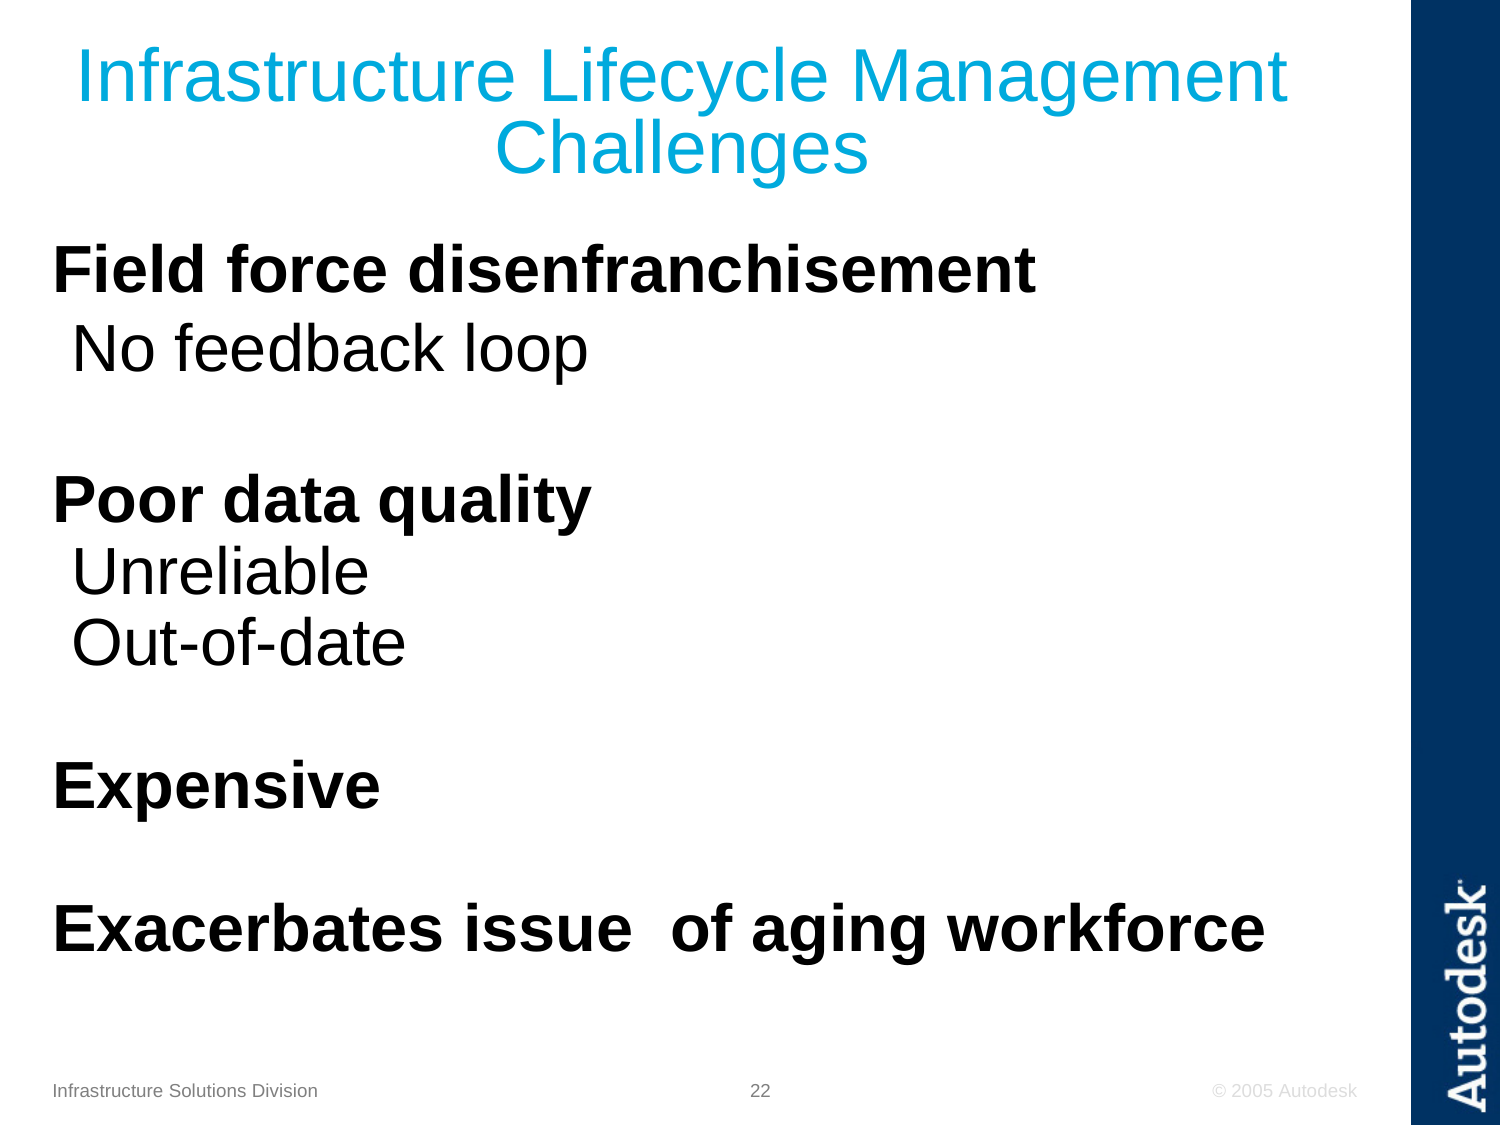

# Infrastructure Lifecycle Management Challenges
Field force disenfranchisement
No feedback loop
Poor data quality
Unreliable
Out-of-date
Expensive
Exacerbates issue of aging workforce